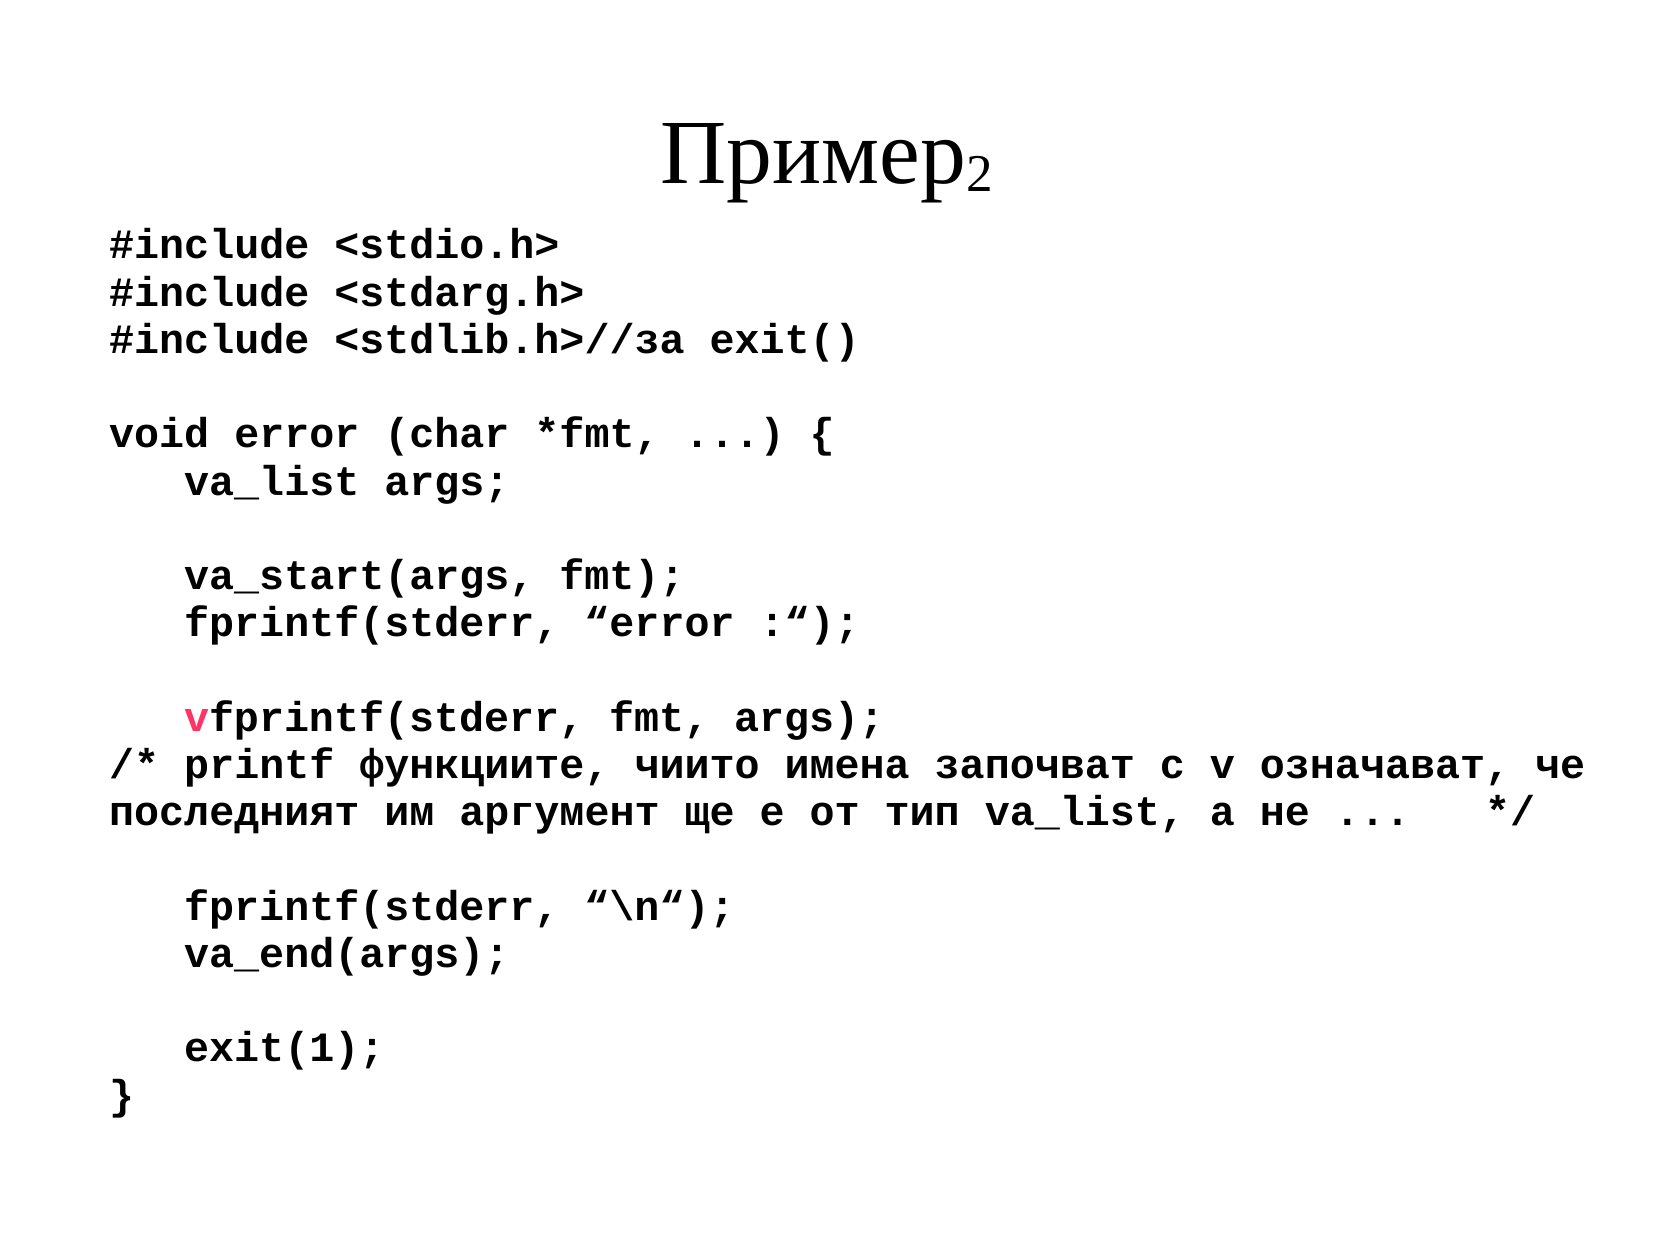

# Пример2
#include <stdio.h>
#include <stdarg.h>
#include <stdlib.h>//за exit()
void error (char *fmt, ...) {
	va_list args;
	va_start(args, fmt);
	fprintf(stderr, “error :“);
	vfprintf(stderr, fmt, args);
/* printf функциите, чиито имена започват с v означават, че последният им аргумент ще е от тип va_list, а не ... */
	fprintf(stderr, “\n“);
	va_end(args);
	exit(1);
}